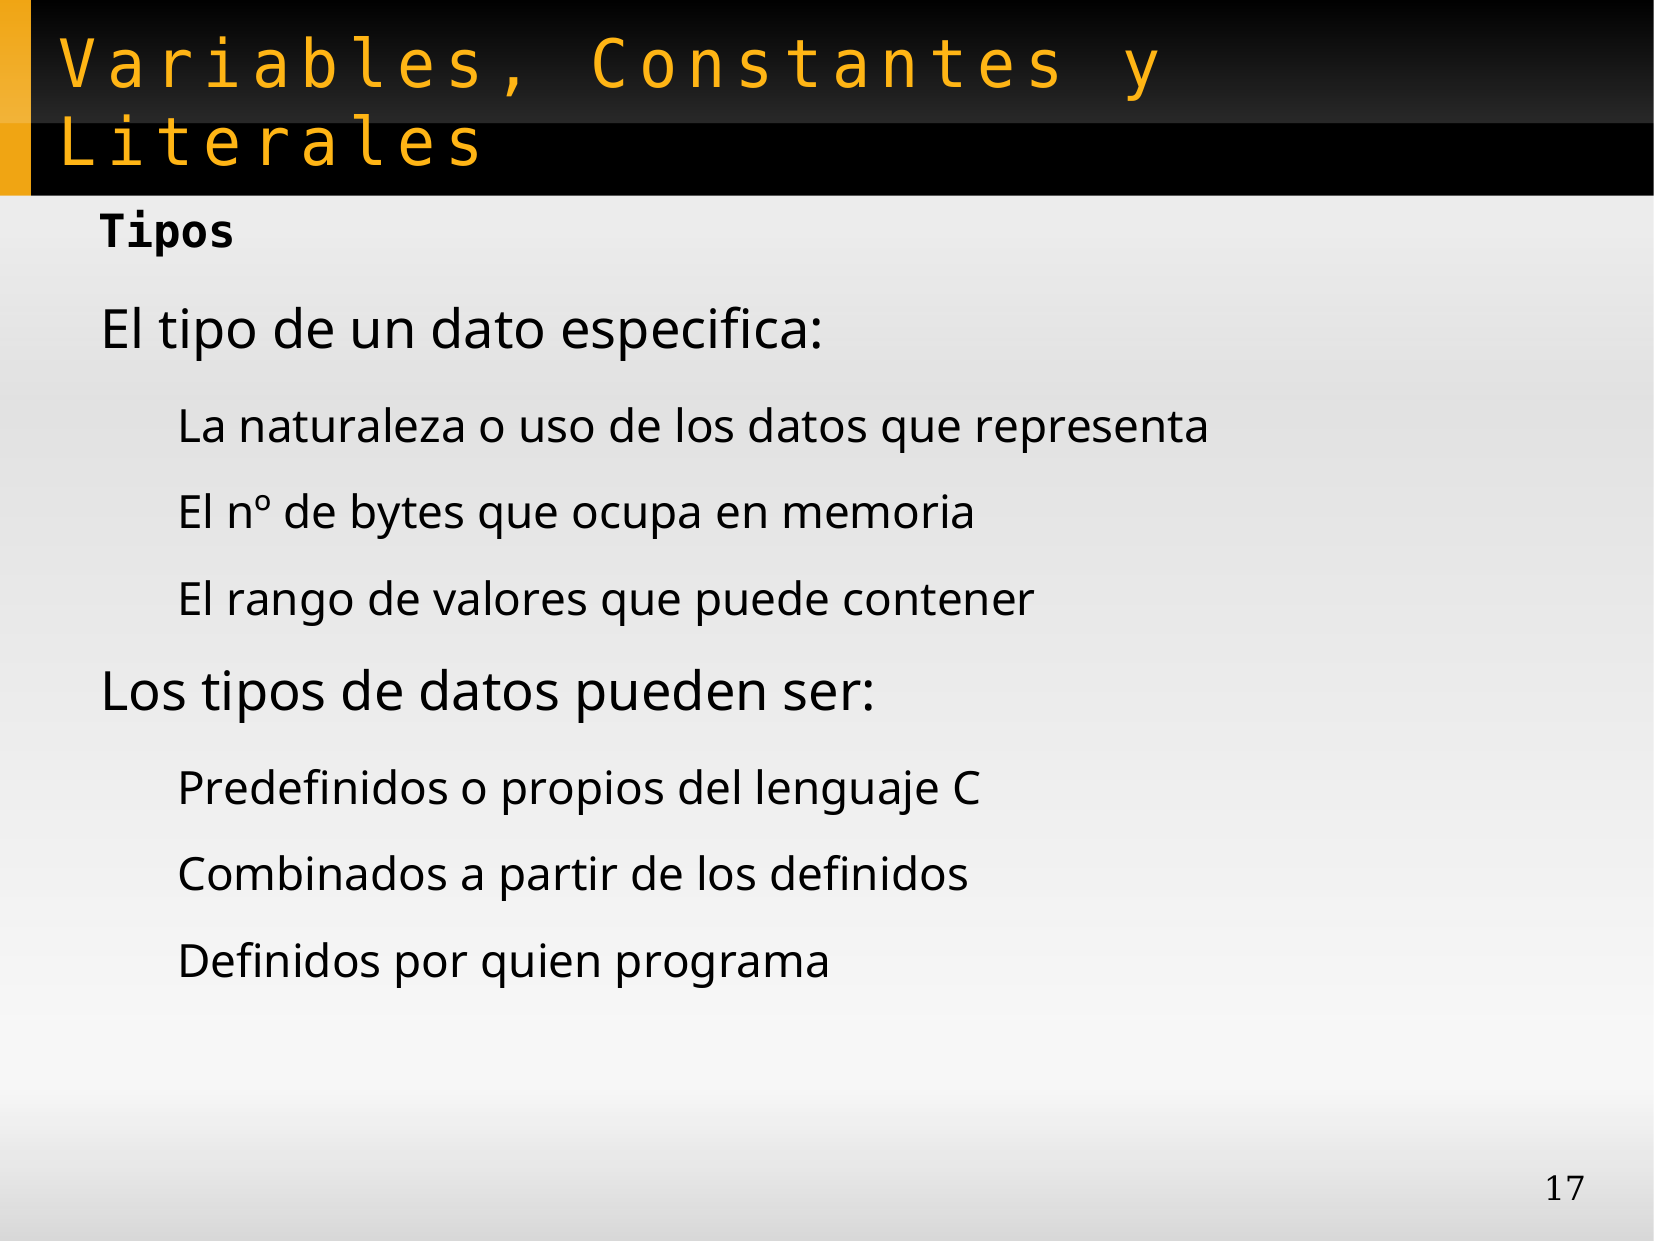

# Variables, Constantes y Literales
Tipos
El tipo de un dato especifica:
La naturaleza o uso de los datos que representa
El nº de bytes que ocupa en memoria
El rango de valores que puede contener
Los tipos de datos pueden ser:
Predefinidos o propios del lenguaje C
Combinados a partir de los definidos
Definidos por quien programa
17